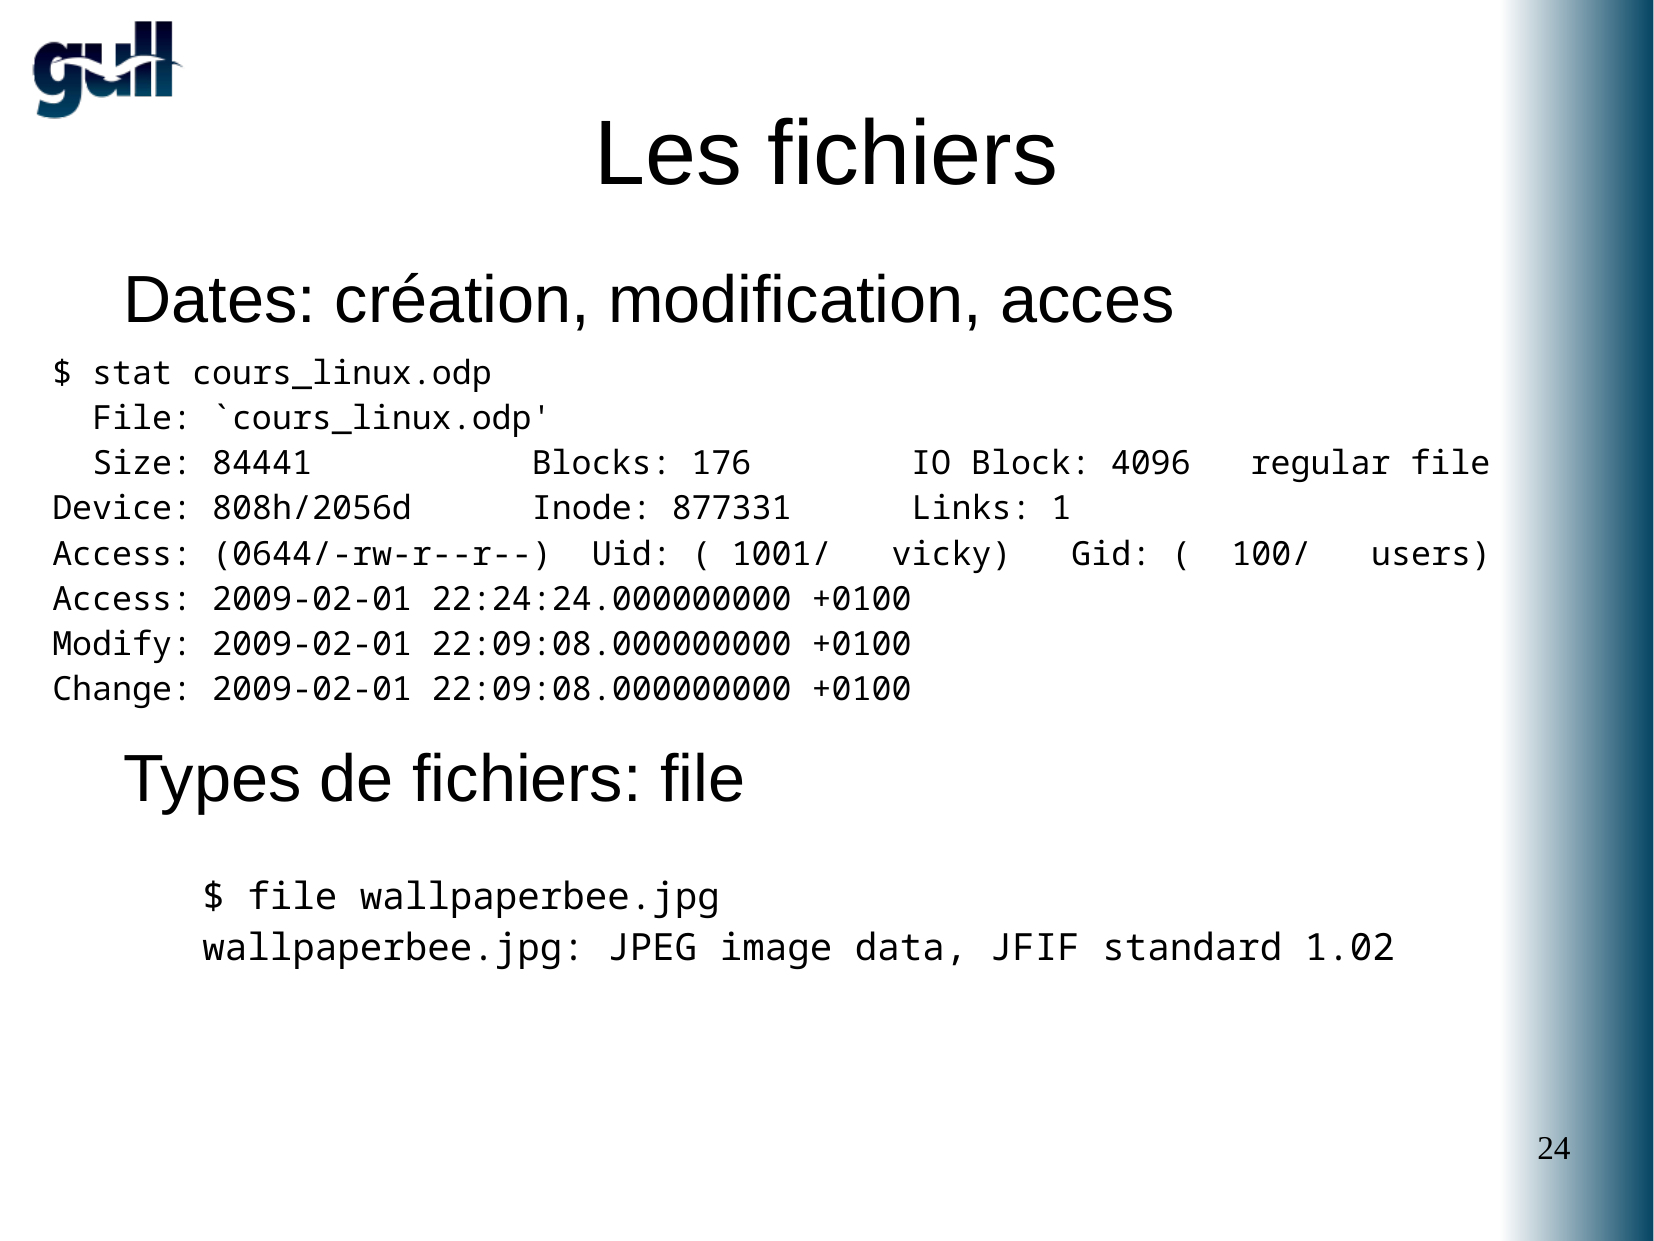

# Les fichiers
 Dates: création, modification, acces
 Types de fichiers: file
$ stat cours_linux.odp
 File: `cours_linux.odp'
 Size: 84441 Blocks: 176 IO Block: 4096 regular file
Device: 808h/2056d Inode: 877331 Links: 1
Access: (0644/-rw-r--r--) Uid: ( 1001/ vicky) Gid: ( 100/ users)
Access: 2009-02-01 22:24:24.000000000 +0100
Modify: 2009-02-01 22:09:08.000000000 +0100
Change: 2009-02-01 22:09:08.000000000 +0100
$ file wallpaperbee.jpg
wallpaperbee.jpg: JPEG image data, JFIF standard 1.02
24